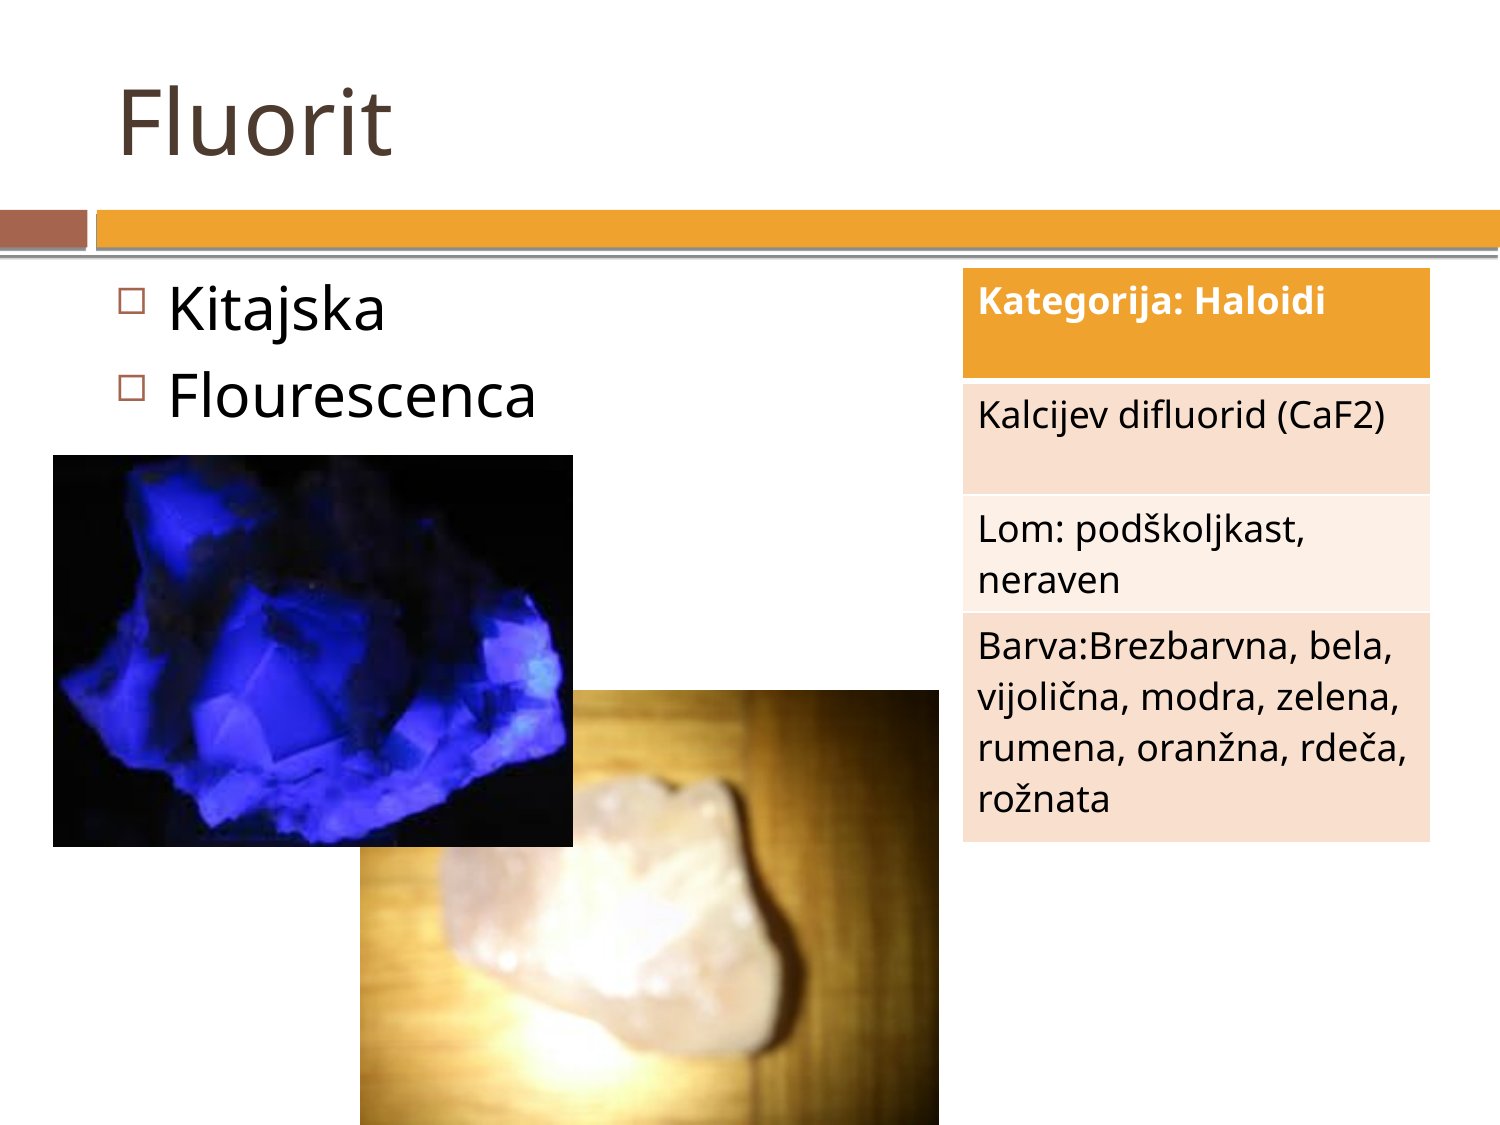

# Fluorit
Kitajska
Flourescenca
| Kategorija: Haloidi |
| --- |
| Kalcijev difluorid (CaF2) |
| Lom: podškoljkast, neraven |
| Barva:Brezbarvna, bela, vijolična, modra, zelena, rumena, oranžna, rdeča, rožnata |